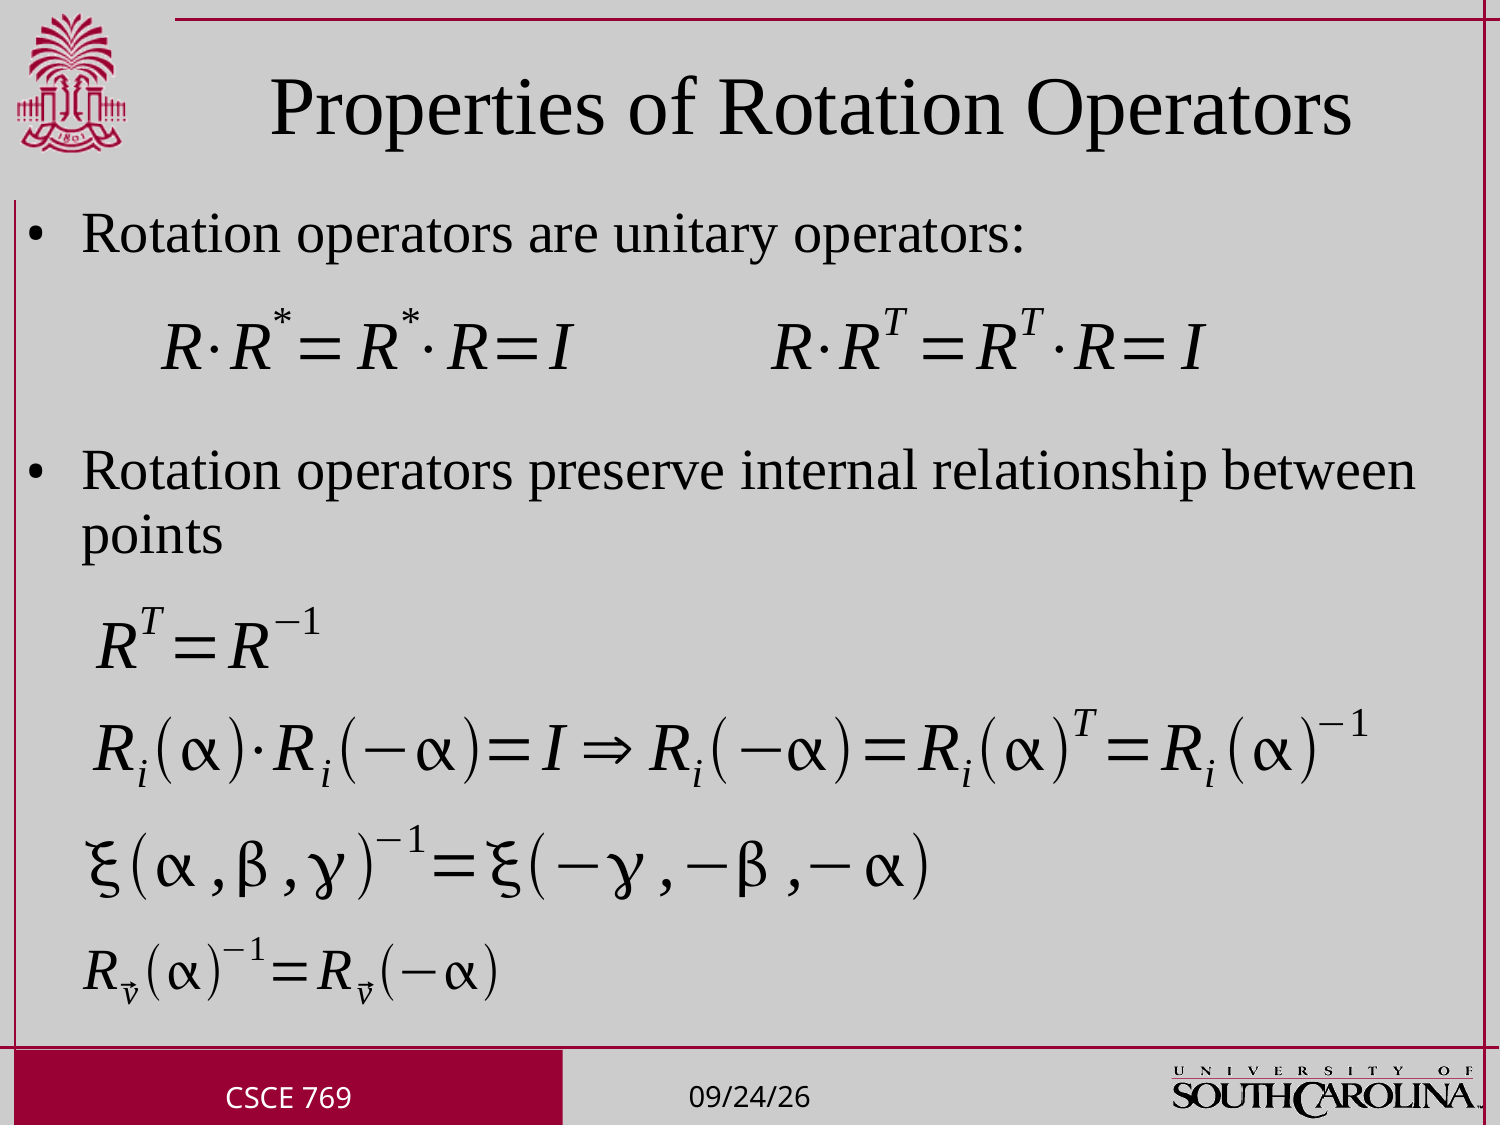

# Properties of Rotation Operators
Rotation operators are unitary operators:
Rotation operators preserve internal relationship between points